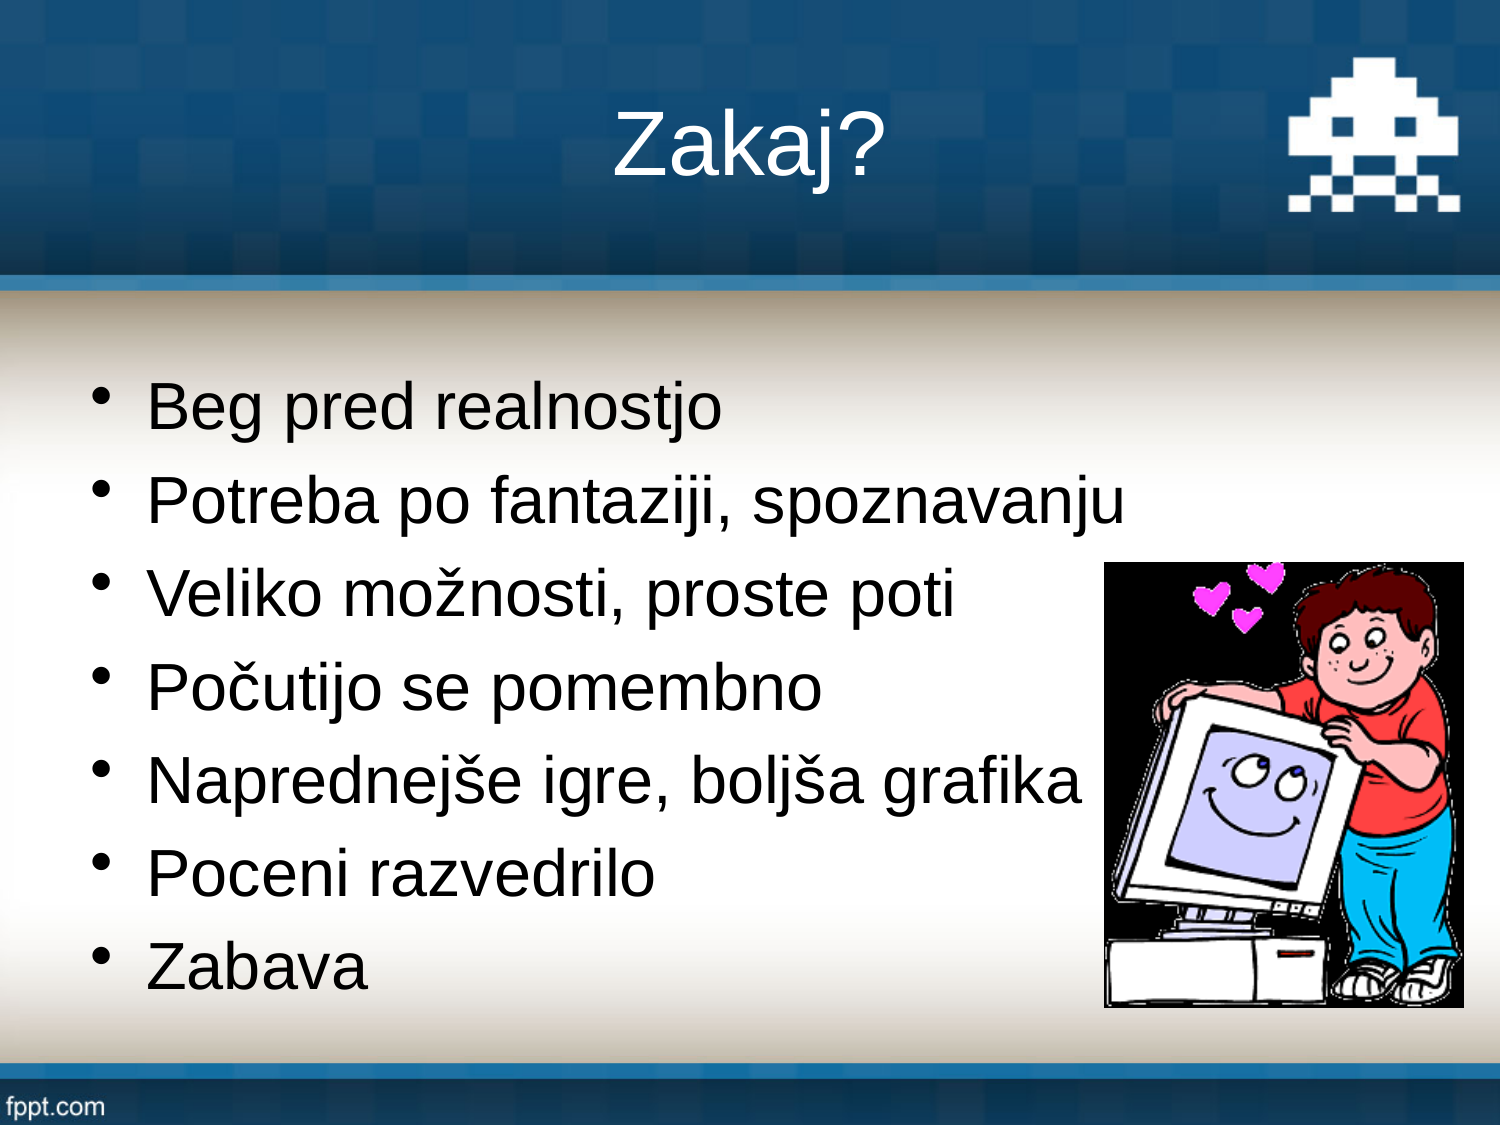

# Zakaj?
Beg pred realnostjo
Potreba po fantaziji, spoznavanju
Veliko možnosti, proste poti
Počutijo se pomembno
Naprednejše igre, boljša grafika
Poceni razvedrilo
Zabava